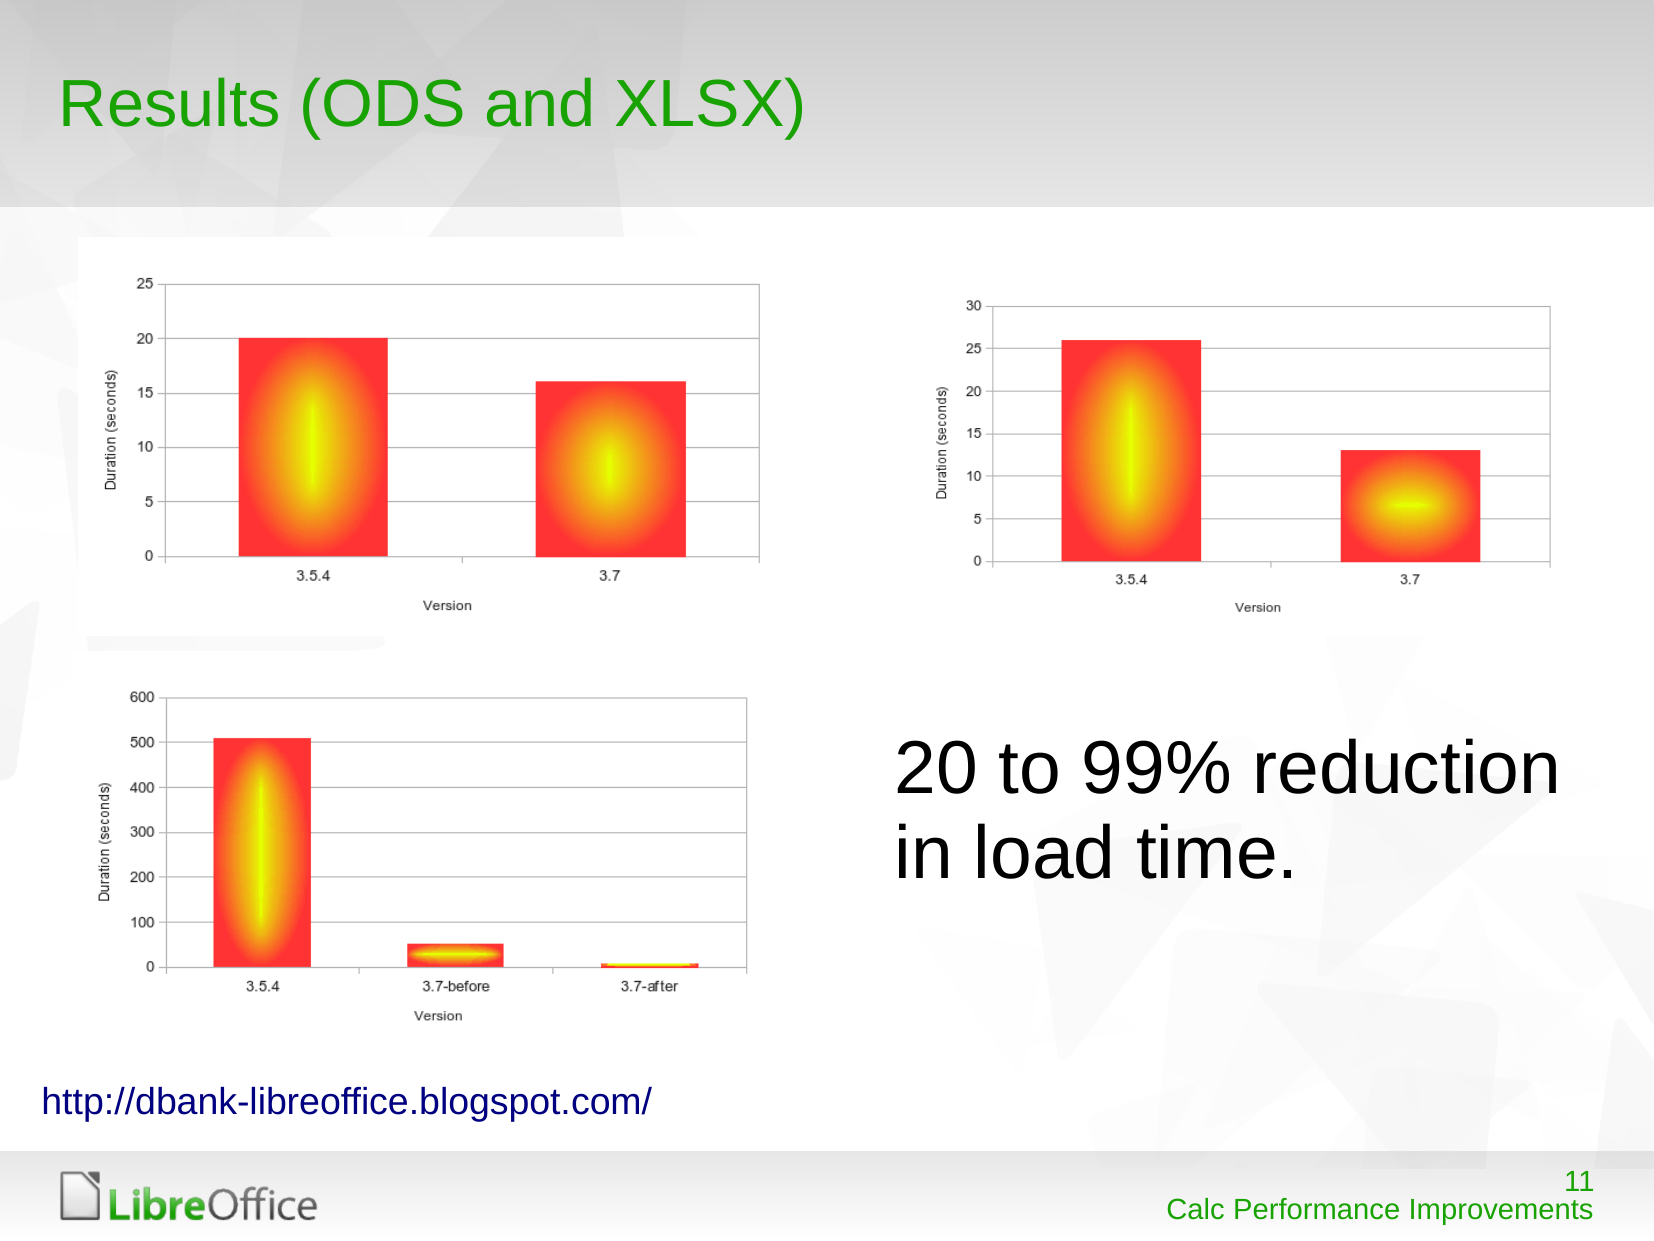

# Results (ODS and XLSX)
20 to 99% reduction in load time.
http://dbank-libreoffice.blogspot.com/
11
Calc Performance Improvements